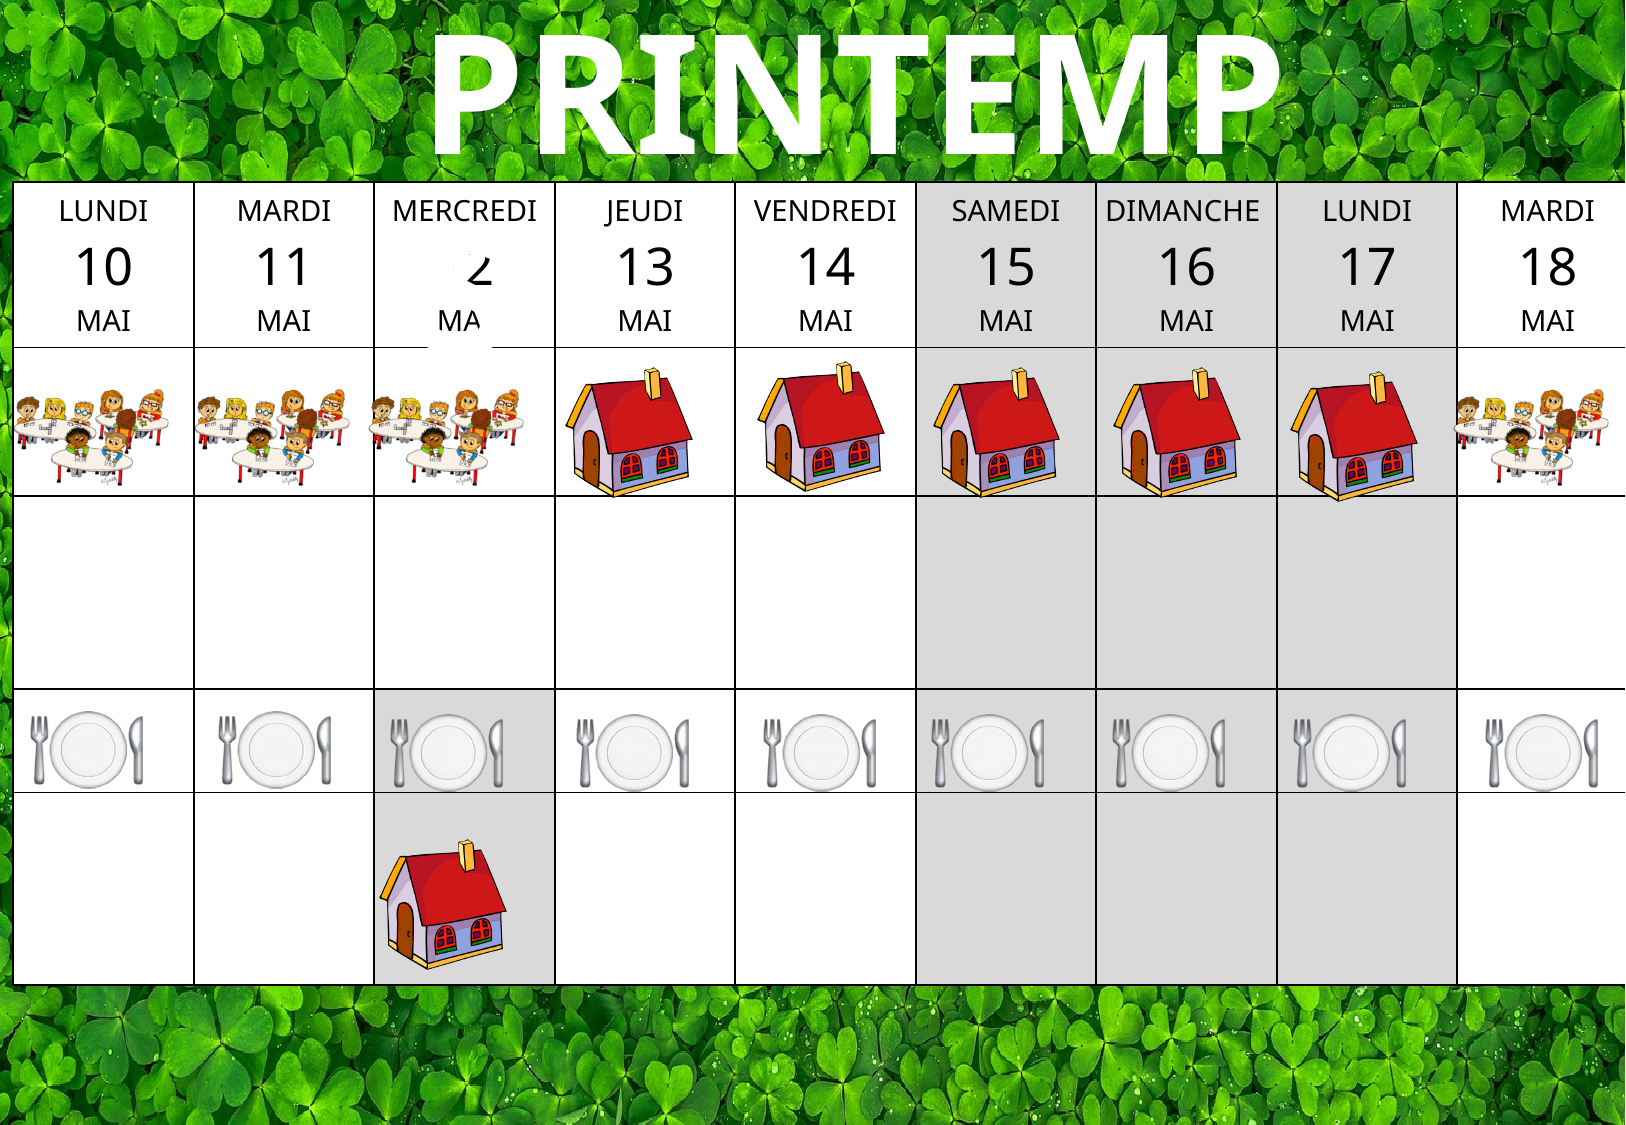

PRINTEMPS
| LUNDI 10 MAI | MARDI 11 MAI | MERCREDI 12 MAI | JEUDI 13 MAI | VENDREDI 14 MAI | SAMEDI 15 MAI | DIMANCHE 16 MAI | LUNDI 17 MAI | MARDI 18 MAI |
| --- | --- | --- | --- | --- | --- | --- | --- | --- |
| | | | | | | | | |
| | | | | | | | | |
| | | | | | | | | |
| | | | | | | | | |